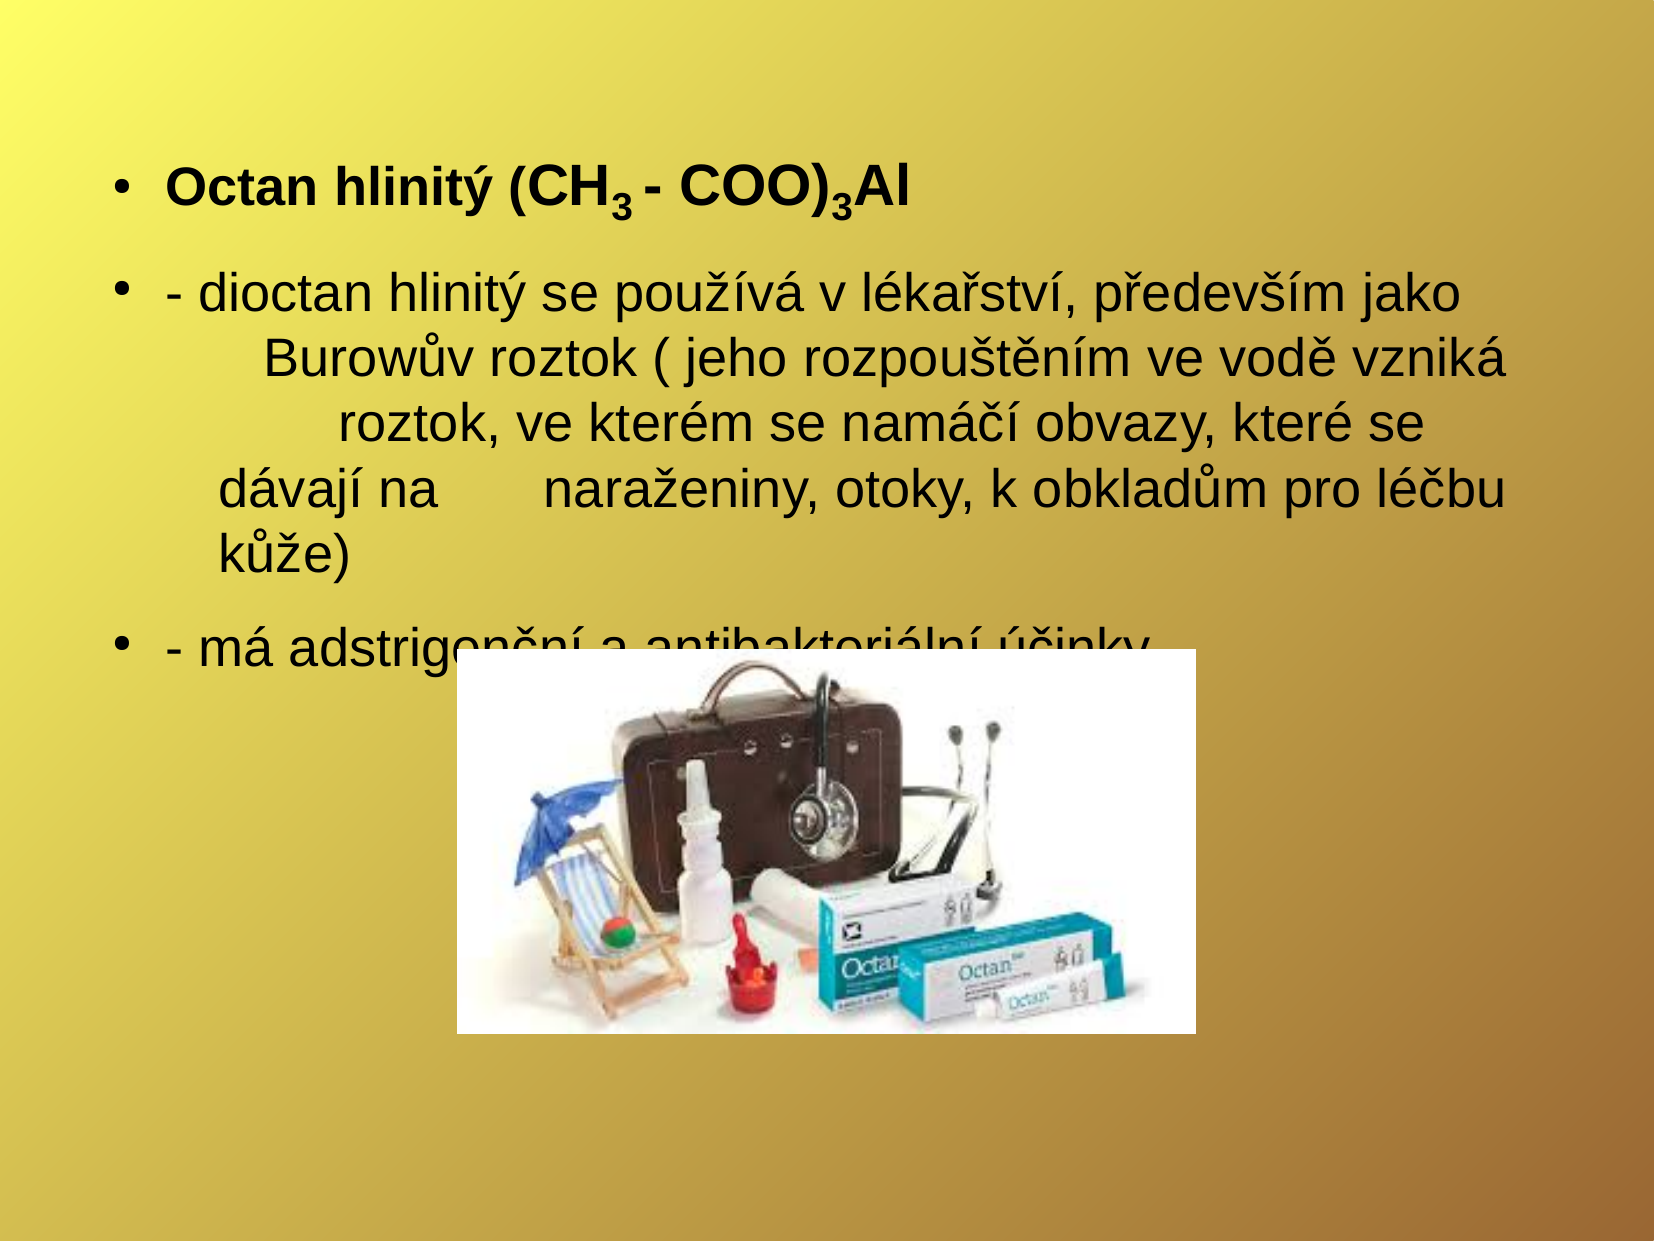

# Octan hlinitý (CH3 - COO)3Al
- dioctan hlinitý se používá v lékařství, především jako Burowův roztok ( jeho rozpouštěním ve vodě vzniká roztok, ve kterém se namáčí obvazy, které se dávají na naraženiny, otoky, k obkladům pro léčbu kůže)
- má adstrigenční a antibakteriální účinky